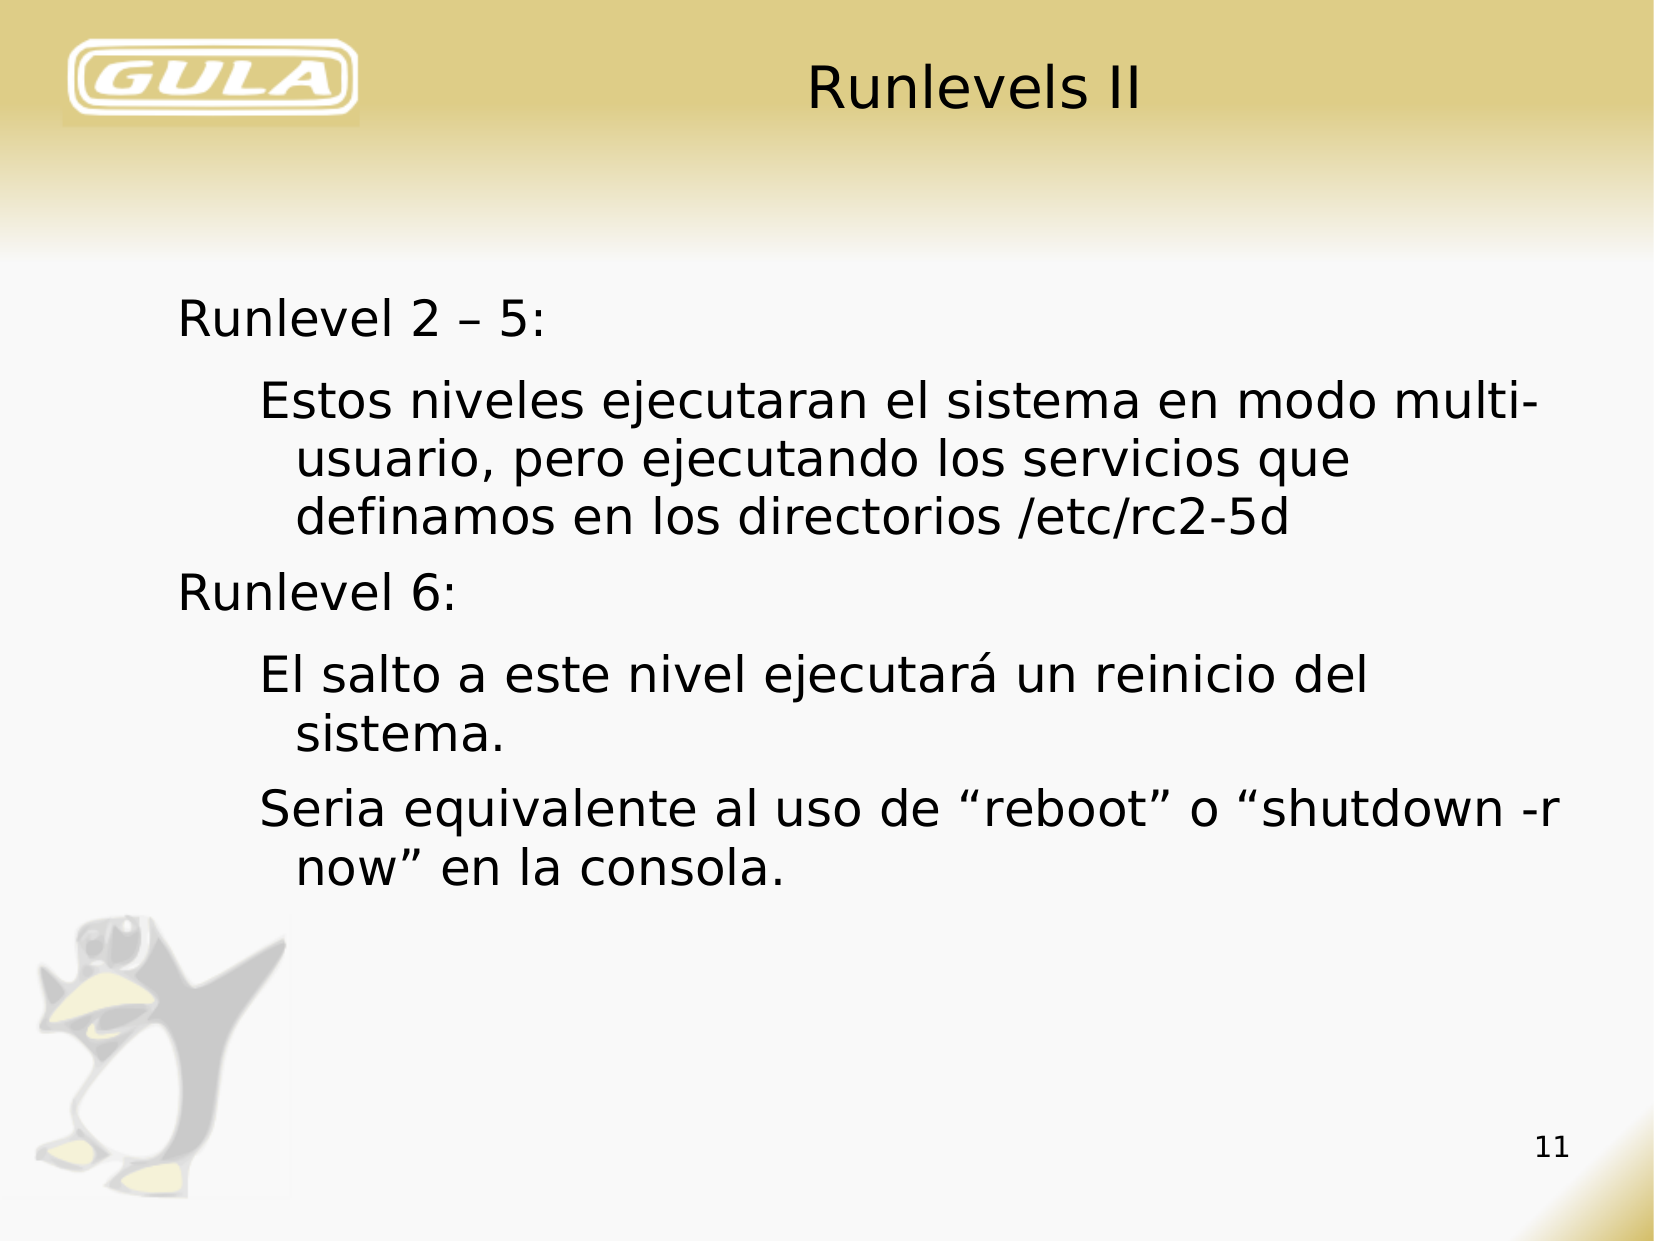

Runlevels II
# Runlevel 2 – 5:
Estos niveles ejecutaran el sistema en modo multi-usuario, pero ejecutando los servicios que definamos en los directorios /etc/rc2-5d
Runlevel 6:
El salto a este nivel ejecutará un reinicio del sistema.
Seria equivalente al uso de “reboot” o “shutdown -r now” en la consola.
11